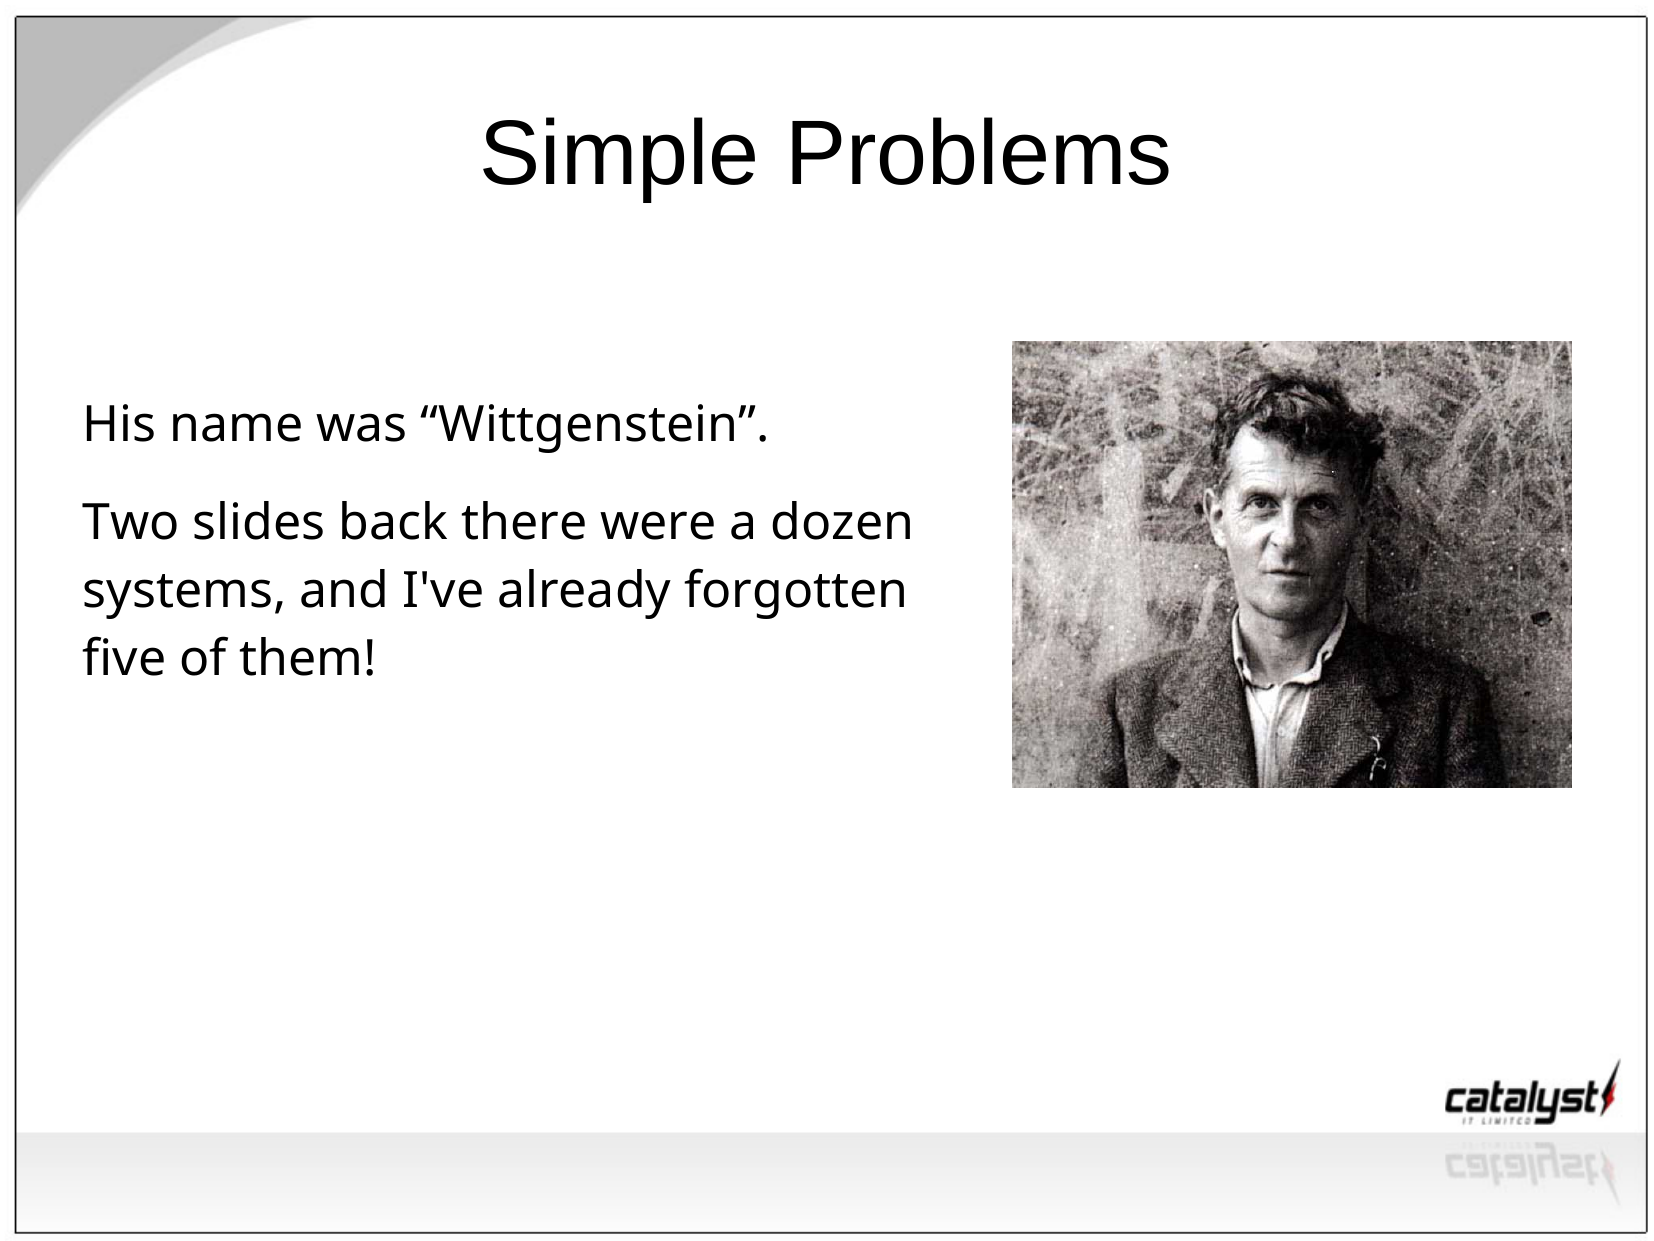

# Simple Problems
His name was “Wittgenstein”.
Two slides back there were a dozen systems, and I've already forgotten five of them!